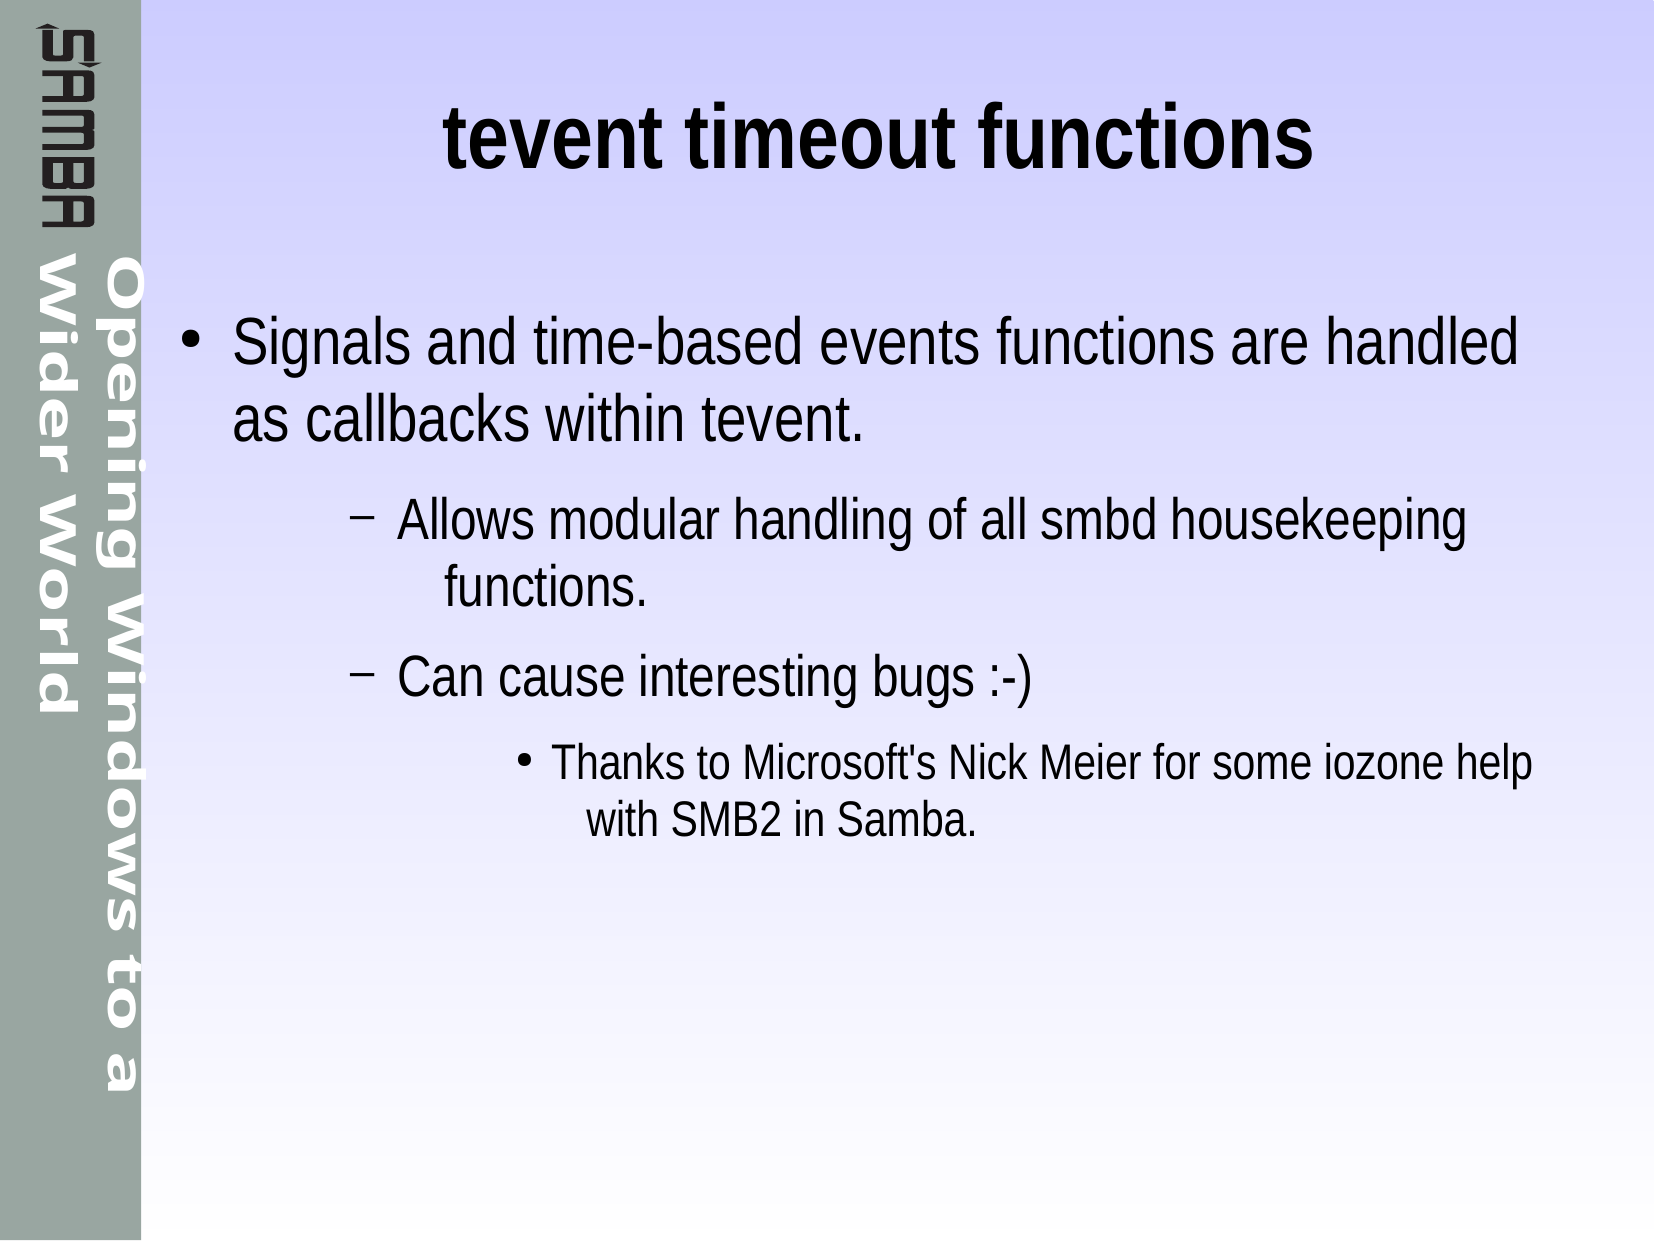

# tevent timeout functions
Signals and time-based events functions are handled as callbacks within tevent.
Allows modular handling of all smbd housekeeping functions.
Can cause interesting bugs :-)
Thanks to Microsoft's Nick Meier for some iozone help with SMB2 in Samba.